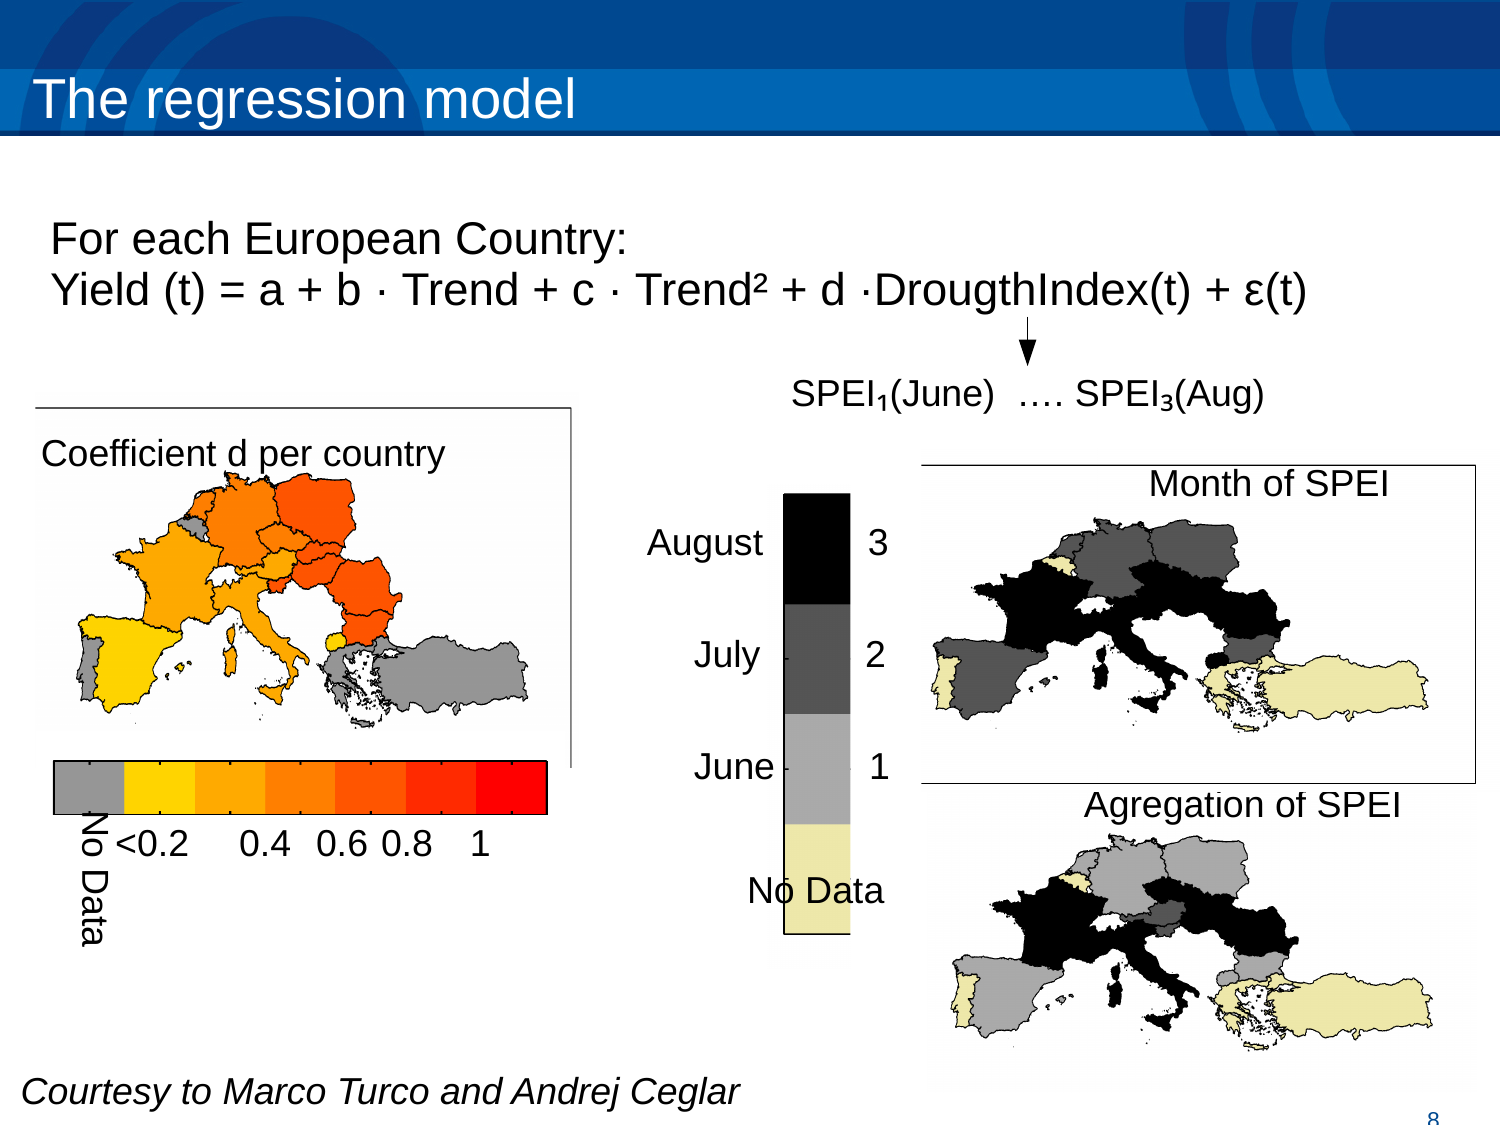

# The regression model
For each European Country:
Yield (t) = a + b · Trend + c · Trend² + d ·DrougthIndex(t) + ε(t)
SPEI₁(June) …. SPEI₃(Aug)
Coefficient d per country
Month of SPEI
August 3
July 2
June 1
Agregation of SPEI
<0.2
0.4
0.6
0.8
1
No Data
No Data
Courtesy to Marco Turco and Andrej Ceglar